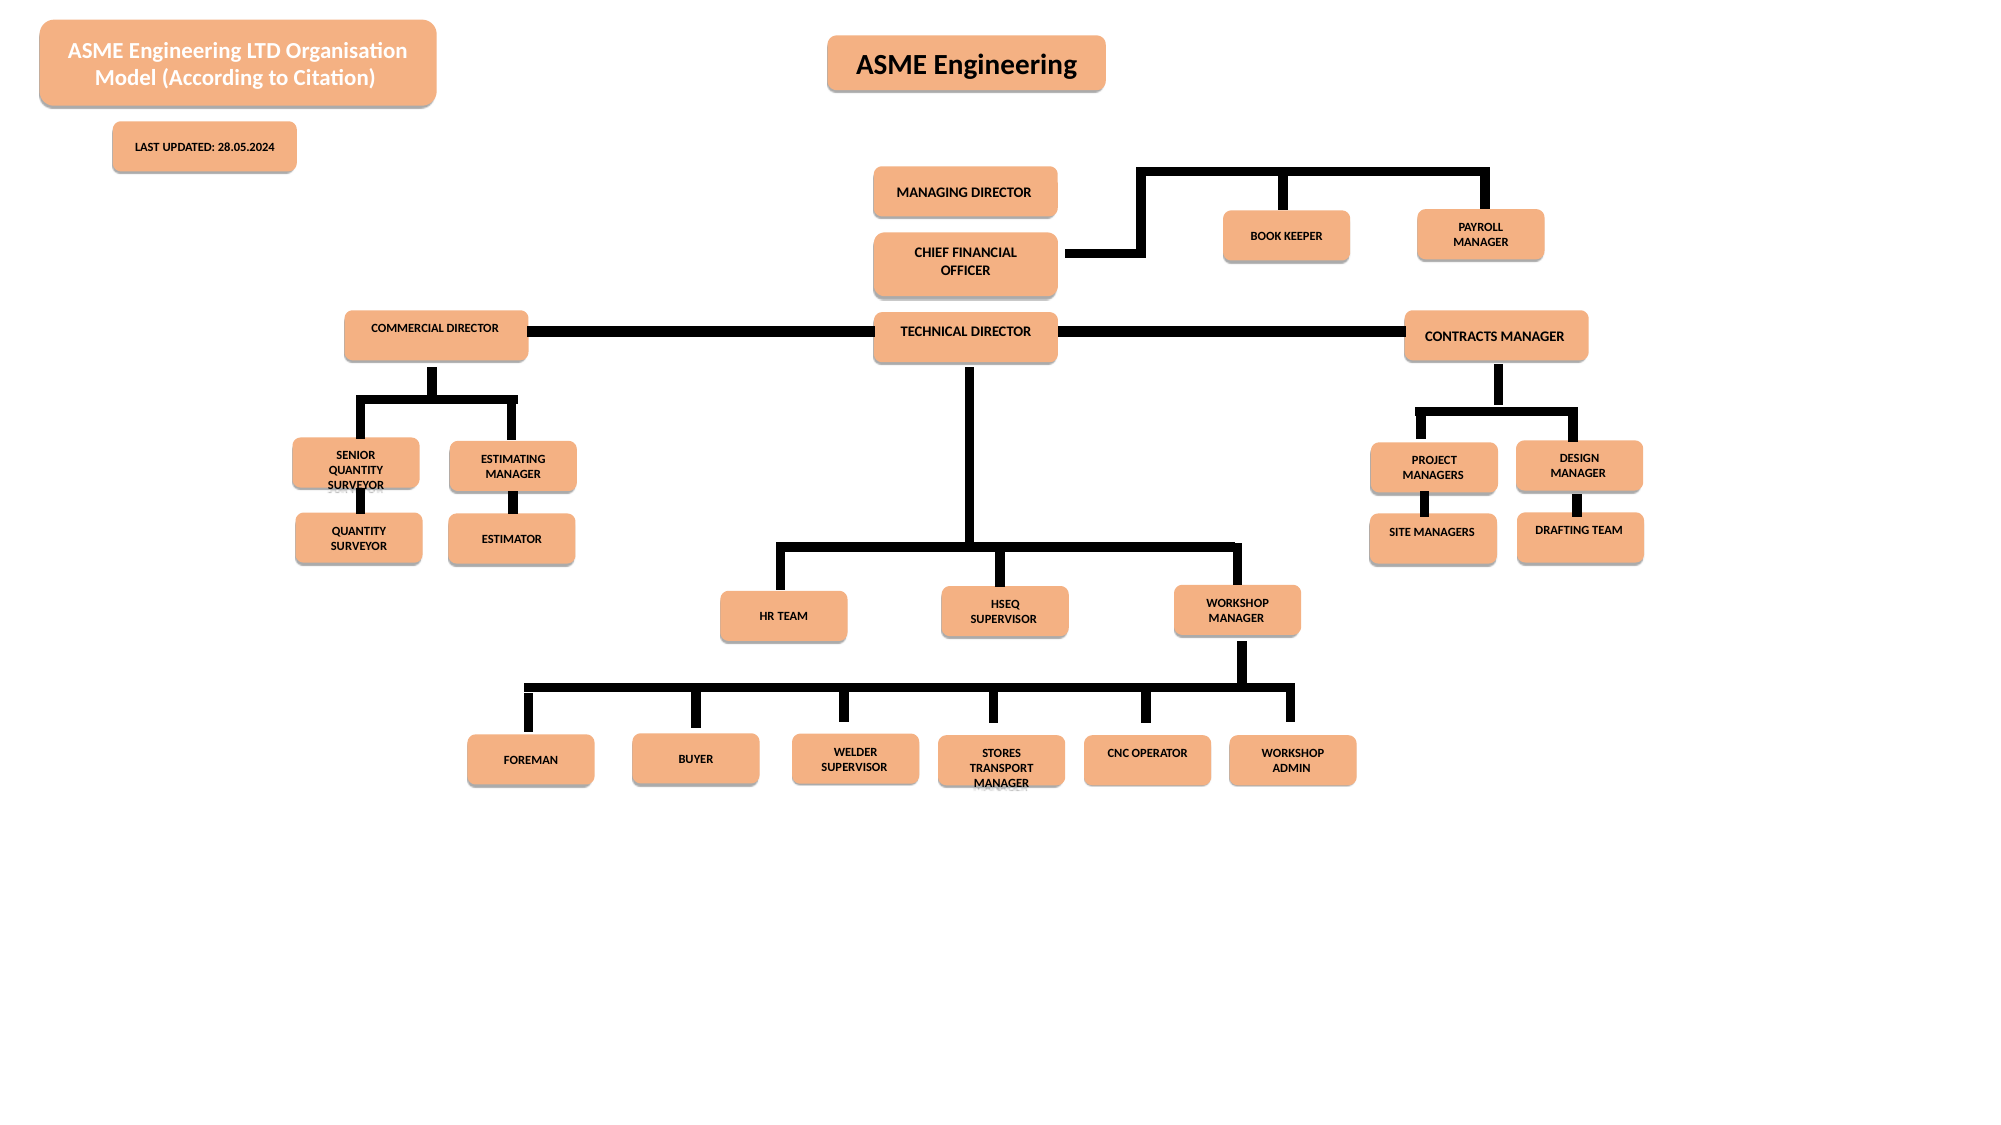

ASME Engineering LTD Organisation Model (According to Citation)
ASME Engineering
LAST UPDATED: 28.05.2024
MANAGING DIRECTOR
PAYROLL MANAGER
BOOK KEEPER
CHIEF FINANCIAL OFFICER
COMMERCIAL DIRECTOR
CONTRACTS MANAGER
TECHNICAL DIRECTOR
SENIOR QUANTITY SURVEYOR
DESIGN MANAGER
ESTIMATING MANAGER
PROJECT MANAGERS
DRAFTING TEAM
QUANTITY SURVEYOR
ESTIMATOR
SITE MANAGERS
WORKSHOP MANAGER
HSEQ SUPERVISOR
HR TEAM
BUYER
WELDER SUPERVISOR
FOREMAN
STORES TRANSPORT MANAGER
CNC OPERATOR
WORKSHOP ADMIN